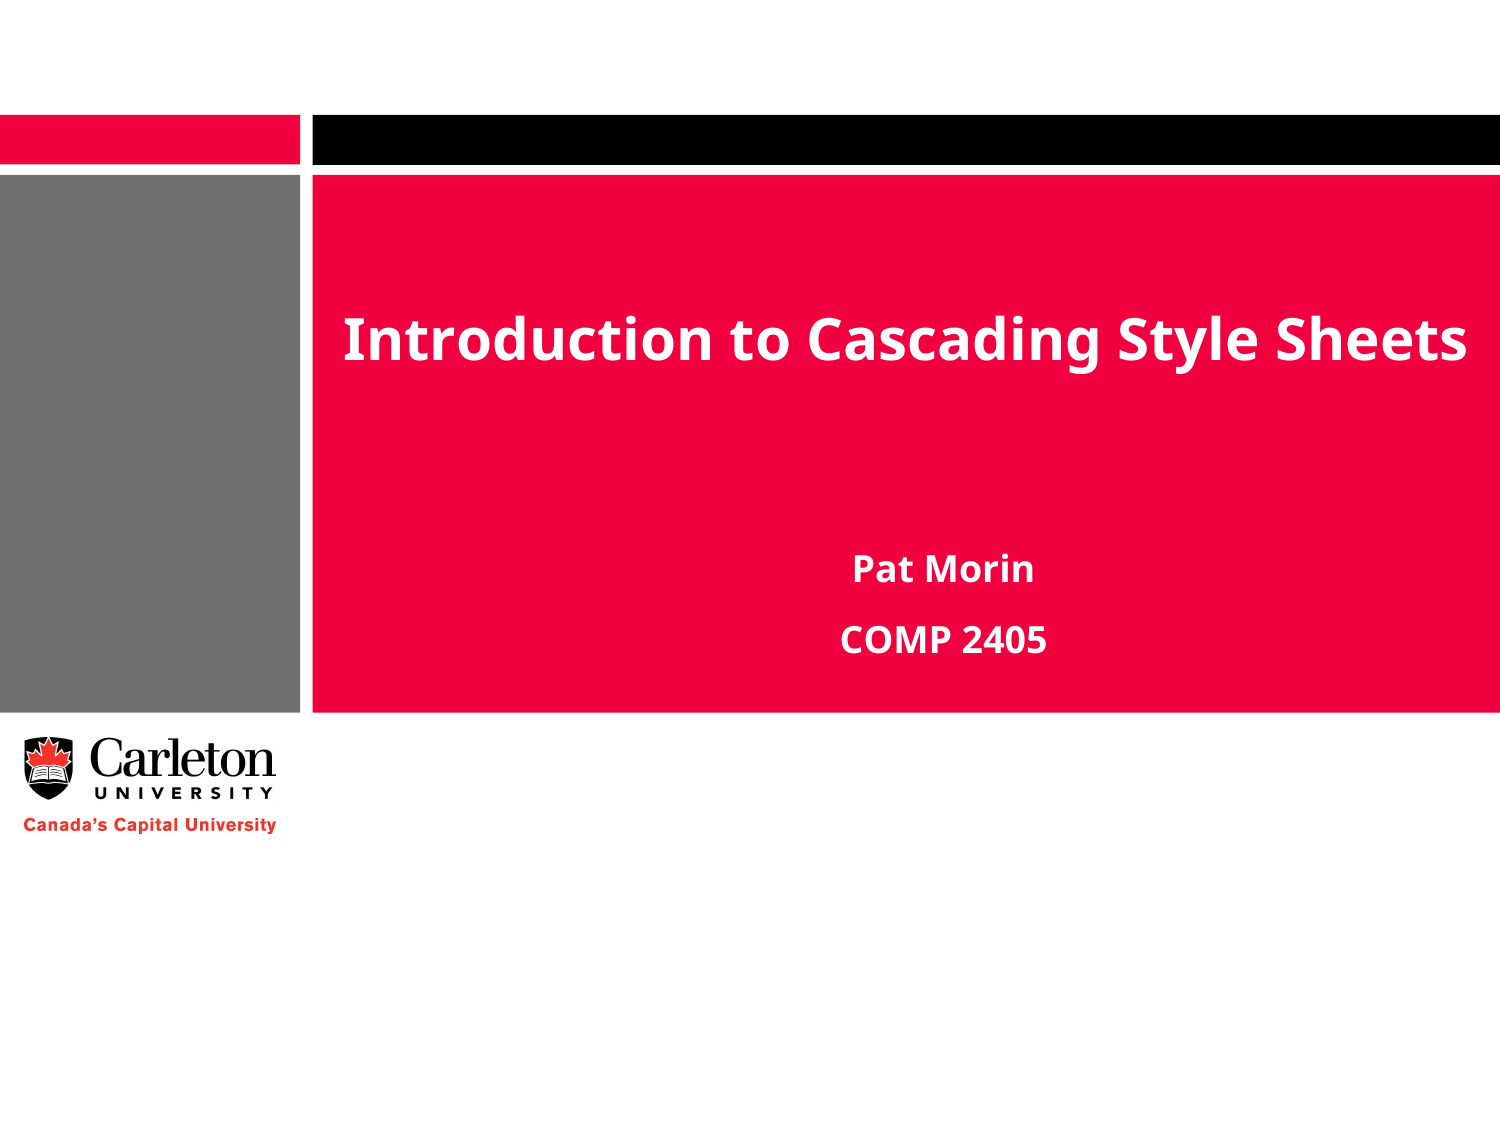

# Introduction to Cascading Style Sheets
Pat Morin
COMP 2405